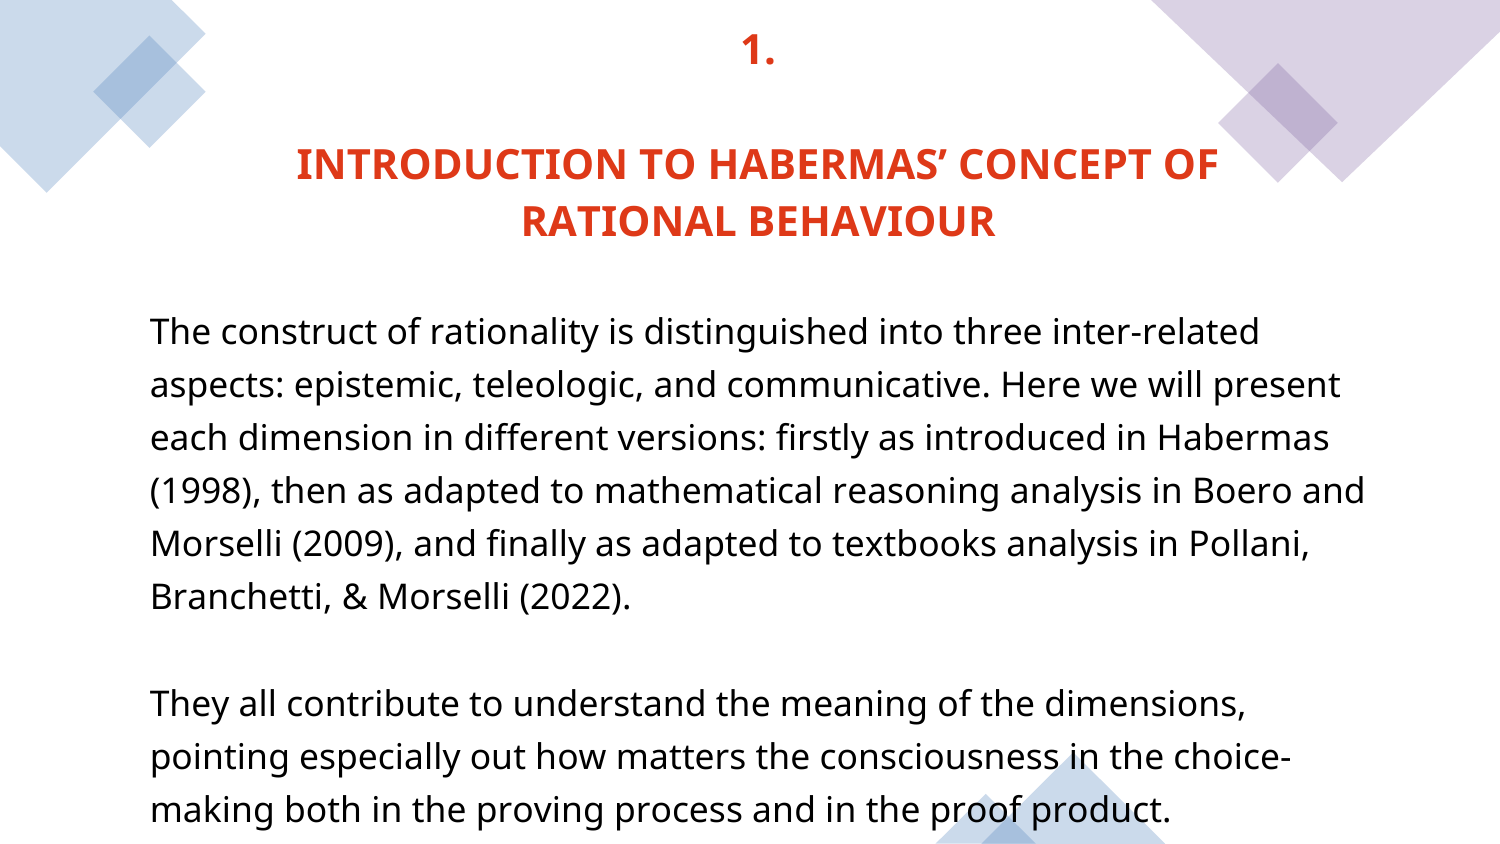

1.
INTRODUCTION TO HABERMAS’ CONCEPT OF
RATIONAL BEHAVIOUR
The construct of rationality is distinguished into three inter-related aspects: epistemic, teleologic, and communicative. Here we will present each dimension in different versions: firstly as introduced in Habermas (1998), then as adapted to mathematical reasoning analysis in Boero and Morselli (2009), and finally as adapted to textbooks analysis in Pollani, Branchetti, & Morselli (2022).
They all contribute to understand the meaning of the dimensions, pointing especially out how matters the consciousness in the choice-making both in the proving process and in the proof product.